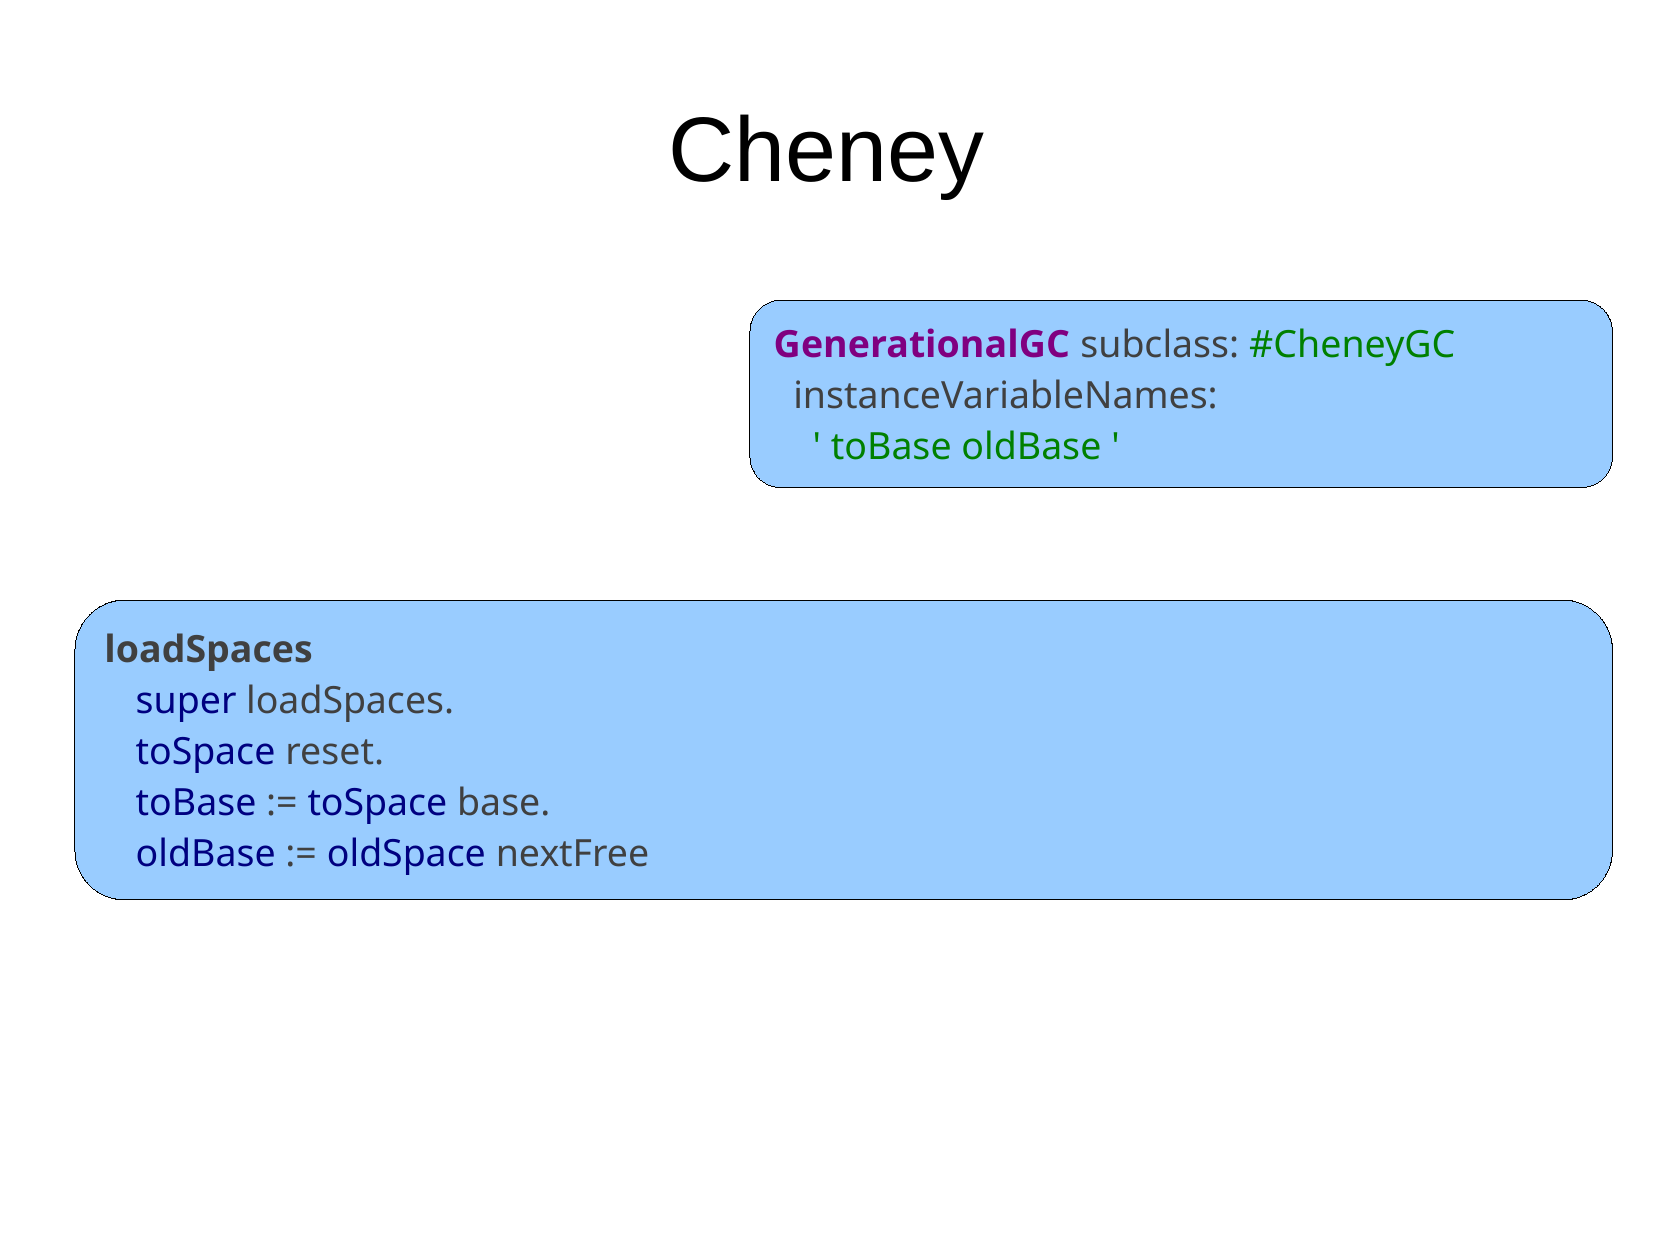

Cheney
GenerationalGC subclass: #CheneyGC
 instanceVariableNames:
 ' toBase oldBase '
loadSpaces
	super loadSpaces.
	toSpace reset.
	toBase := toSpace base.
	oldBase := oldSpace nextFree